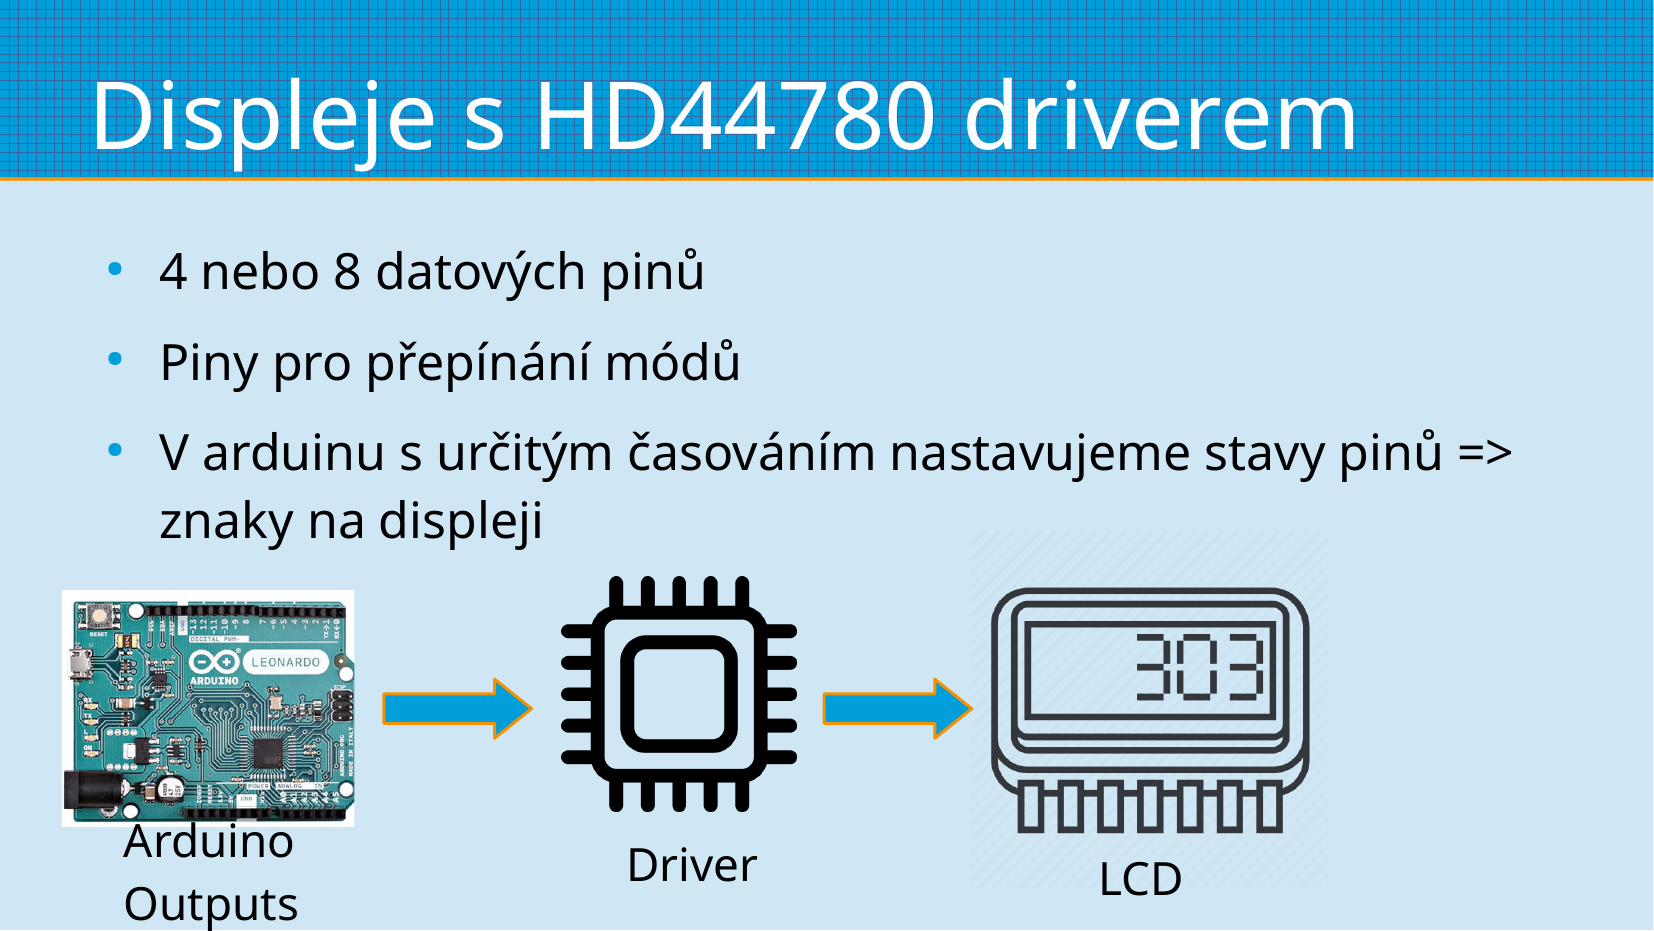

# Displeje s HD44780 driverem
4 nebo 8 datových pinů
Piny pro přepínání módů
V arduinu s určitým časováním nastavujeme stavy pinů => znaky na displeji
Arduino Outputs
Driver
LCD